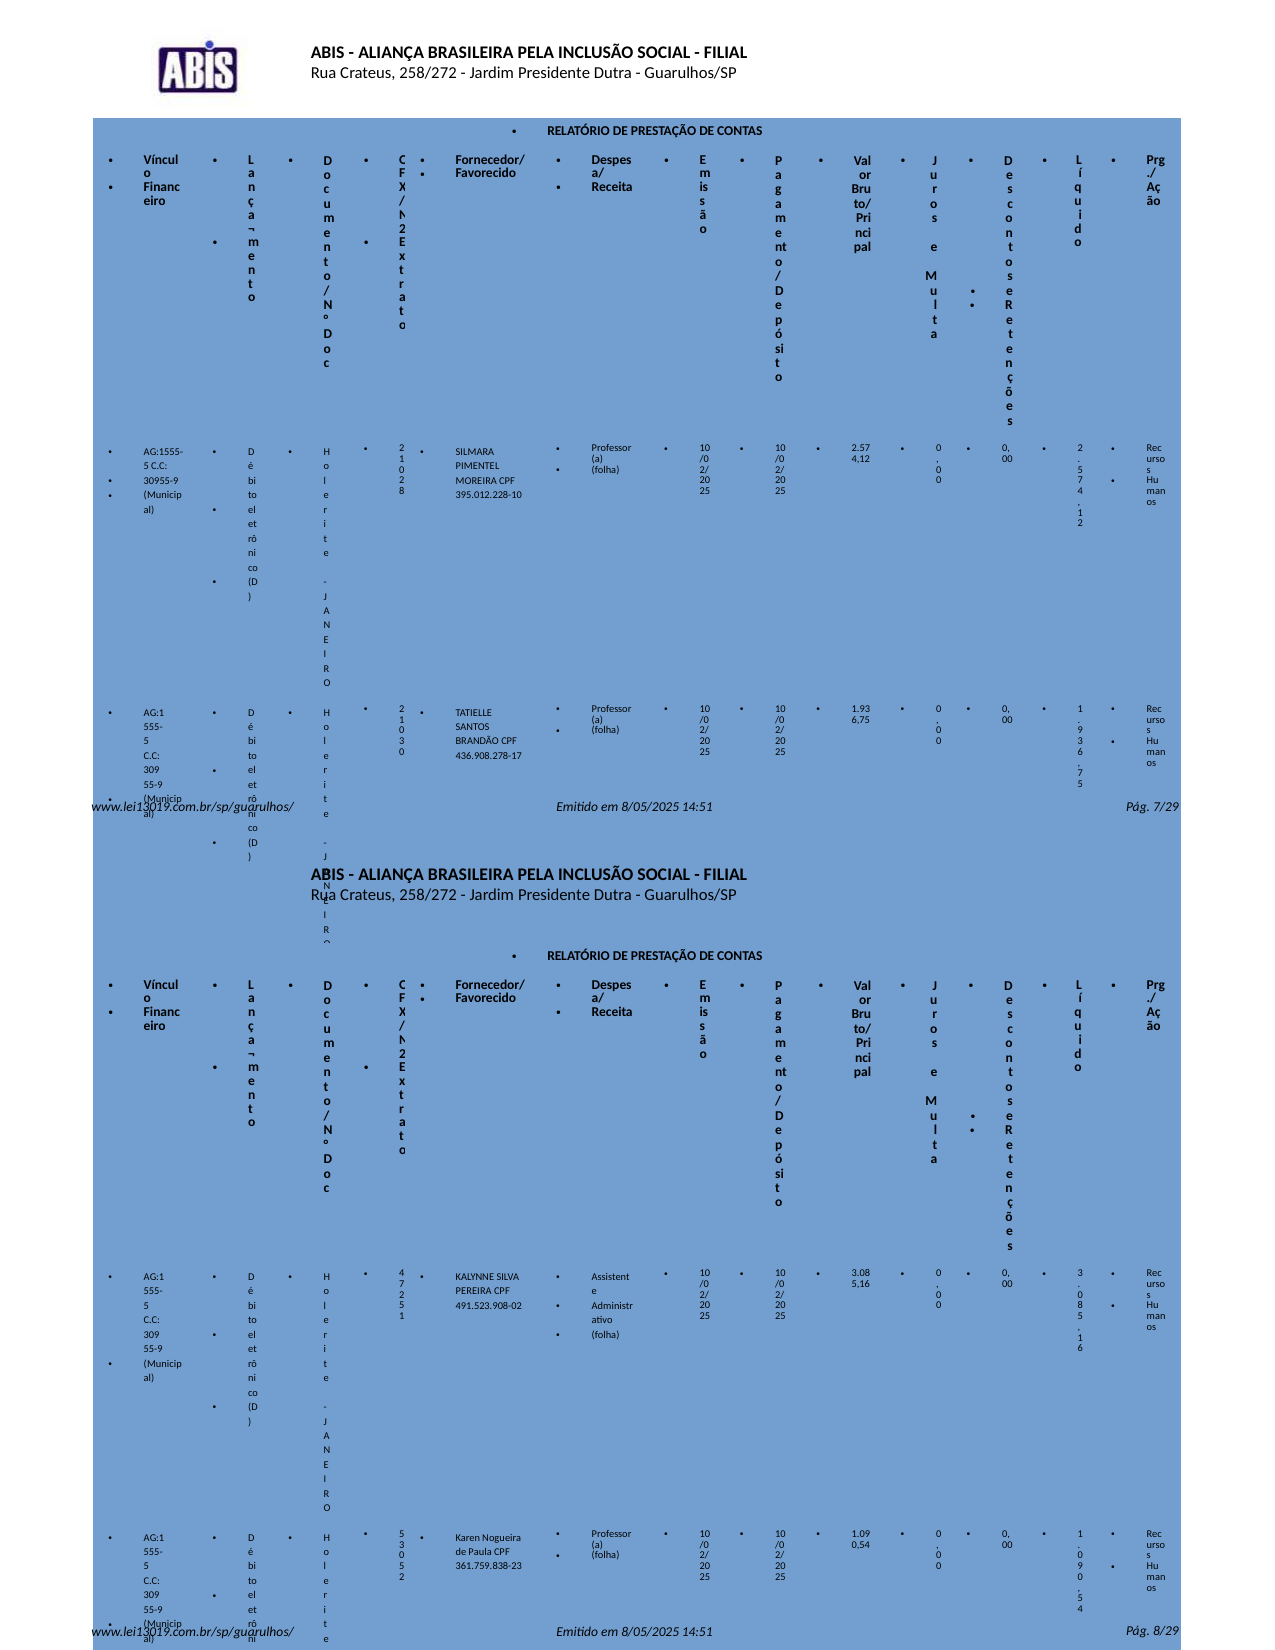

ABIS - ALIANÇA BRASILEIRA PELA INCLUSÃO SOCIAL - FILIAL
Rua Crateus, 258/272 - Jardim Presidente Dutra - Guarulhos/SP
| RELATÓRIO DE PRESTAÇÃO DE CONTAS | | | | | | | | | | | | |
| --- | --- | --- | --- | --- | --- | --- | --- | --- | --- | --- | --- | --- |
| Vínculo Financeiro | Lança¬ mento | Document o / N° Doc | OFX/N2 Extrato | Fornecedor/ Favorecido | Despesa/ Receita | Emissão | Pagamento / Depósito | Valor Bruto/ Principal | Juros e Multa | Descontos e Retenções | Líquido | Prg./Ação |
| AG:1555-5 C.C: 30955-9 (Municipal) | Débito eletrônico (D) | Holerite -JANEIRO | 21028 | SILMARA PIMENTEL MOREIRA CPF 395.012.228-10 | Professor(a) (folha) | 10/02/2025 | 10/02/2025 | 2.574,12 | 0,00 | 0,00 | 2.574,12 | Recursos Humanos |
| AG:1555-5 C.C: 30955-9 (Municipal) | Débito eletrônico (D) | Holerite -JANEIRO | 21030 | TATIELLE SANTOS BRANDÃO CPF 436.908.278-17 | Professor(a) (folha) | 10/02/2025 | 10/02/2025 | 1.936,75 | 0,00 | 0,00 | 1.936,75 | Recursos Humanos |
| AG:1555-5 C.C: 30955-9 (Municipal) | Débito eletrônico (D) | Holerite -JANEIRO | 94095 | ERIKA BASILIO DE PAULA LIMA CPF 400.817.158-46 | Coordenador Pedagógico (folha) | 10/02/2025 | 10/02/2025 | 2.479,00 | 0,00 | 0,00 | 2.479,00 | Recursos Humanos |
| AG:1555-5 C.C: 30955-9 (Municipal) | Débito eletrônico (D) | Holerite -JANEIRO | 98087 | Sabryna de Olieira Freitas CPF 478.282.568-41 | Professor(a) (folha) | 10/02/2025 | 10/02/2025 | 1.167,90 | 0,00 | 0,00 | 1.167,90 | Recursos Humanos |
| AG:1555-5 C.C: 30955-9 (Municipal) | Débito eletrônico (D) | Holerite -JANEIRO | 106499 | GABRIELLE ANDRADE DA SILVA CPF 520.151.218-62 | Professor(a) (folha) | 10/02/2025 | 10/02/2025 | 1.118,58 | 0,00 | 0,00 | 1.118,58 | Recursos Humanos |
| AG:1555-5 C.C: 30955-9 (Municipal) | Débito eletrônico (D) | Holerite -JANEIRO | 108945 | ANA CLAUDIA MORAES FERREIRA CPF 400.104.478-14 | Auxiliar de Limpeza (folha) | 10/02/2025 | 10/02/2025 | 1.153,26 | 0,00 | 0,00 | 1.153,26 | Recursos Humanos |
| AG:1555-5 C.C: 30955-9 (Municipal) | Débito eletrônico (D) | Holerite -JANEIRO | 109987 | ELIZABETH DA COSTA SANTOS CPF 352.883.208-88 | Professor(a) (folha) | 10/02/2025 | 10/02/2025 | 2.574,12 | 0,00 | 0,00 | 2.574,12 | Recursos Humanos |
| AG:1555-5 C.C: 30955-9 (Municipal) | Débito eletrônico (D) | Holerite -JANEIRO | 40510 | BEATRIZ VILCHES DE SANTANA CPF 449.980.758-10 | Professor(a) (folha) | 10/02/2025 | 10/02/2025 | 1.936,75 | 0,00 | 0,00 | 1.936,75 | Recursos Humanos |
| AG:1555-5 C.C: 30955-9 (Municipal) | Débito eletrônico (D) | Holerite -JANEIRO | 35939 | LUANA TEIXEIRA RODRIGUES CPF 510.691.328-45 | Professor(a) (folha) | 10/02/2025 | 10/02/2025 | 2.574,12 | 0,00 | 0,00 | 2.574,12 | Recursos Humanos |
| AG:1555-5 C.C: 30955-9 (Municipal) | Débito eletrônico (D) | Holerite -JANEIRO | 59368 | Karoline Silva Cavalcante CPF 403.324.888-96 | Professor(a) (folha) | 10/02/2025 | 10/02/2025 | 2.574,12 | 0,00 | 0,00 | 2.574,12 | Recursos Humanos |
| AG:1555-5 C.C: 30955-9 (Municipal) | Débito eletrônico (D) | Holerite -JANEIRO | 42769 | Caroline Soraia Kui Zanon CPF 418.971.218-30 | Diretor (a) (folha) | 10/02/2025 | 10/02/2025 | 3.642,31 | 0,00 | 0,00 | 3.642,31 | Recursos Humanos |
www.lei13019.com.br/sp/guarulhos/
Emitido em 8/05/2025 14:51
Pág. 7/29
ABIS - ALIANÇA BRASILEIRA PELA INCLUSÃO SOCIAL - FILIAL
Rua Crateus, 258/272 - Jardim Presidente Dutra - Guarulhos/SP
| RELATÓRIO DE PRESTAÇÃO DE CONTAS | | | | | | | | | | | | |
| --- | --- | --- | --- | --- | --- | --- | --- | --- | --- | --- | --- | --- |
| Vínculo Financeiro | Lança¬ mento | Document o / N° Doc | OFX/N2 Extrato | Fornecedor/ Favorecido | Despesa/ Receita | Emissão | Pagamento / Depósito | Valor Bruto/ Principal | Juros e Multa | Descontos e Retenções | Líquido | Prg./Ação |
| AG:1555-5 C.C: 30955-9 (Municipal) | Débito eletrônico (D) | Holerite -JANEIRO | 47251 | KALYNNE SILVA PEREIRA CPF 491.523.908-02 | Assistente Administrativo (folha) | 10/02/2025 | 10/02/2025 | 3.085,16 | 0,00 | 0,00 | 3.085,16 | Recursos Humanos |
| AG:1555-5 C.C: 30955-9 (Municipal) | Débito eletrônico (D) | Holerite -JANEIRO | 53052 | Karen Nogueira de Paula CPF 361.759.838-23 | Professor(a) (folha) | 10/02/2025 | 10/02/2025 | 1.090,54 | 0,00 | 0,00 | 1.090,54 | Recursos Humanos |
| AG:1555-5 C.C: 30955-9 (Municipal) | Débito eletrônico (D) | Holerite -JANEIRO | 53107 | PAULA MENEZES AQUINO CPF 457.113.778-84 | Professor(a) (folha) | 10/02/2025 | 10/02/2025 | 2.546,08 | 0,00 | 0,00 | 2.546,08 | Recursos Humanos |
| AG:1555-5 C.C: 30955-9 (Municipal) | Débito eletrônico (D) | Holerite -JANEIRO | 53565 | Aline Gabrielle dos Santos CPF 473.591.328-94 | Professor(a) (folha) | 10/02/2025 | 10/02/2025 | 1.090,54 | 0,00 | 0,00 | 1.090,54 | Recursos Humanos |
| AG:1555-5 C.C: 30955-9 (Municipal) | Débito eletrônico (D) | Holerite -JANEIRO | 53762 | Anastacia Luciana Pereira Silva CPF 276.086.878-86 | Auxiliar de Limpeza (folha) | 10/02/2025 | 10/02/2025 | 1.132,26 | 0,00 | 0,00 | 1.132,26 | Recursos Humanos |
| AG:1555-5 C.C: 30955-9 (Municipal) | Débito eletrônico (D) | Holerite -JANEIRO | 54205 | PRISCILA FREITAS GONÇALVES DE OLIVEIRA CPF 336.729.308-30 | Professor(a) (folha) | 10/02/2025 | 10/02/2025 | 1.964,79 | 0,00 | 0,00 | 1.964,79 | Recursos Humanos |
| AG:1555-5 C.C: 30955-9 (Municipal) | Débito eletrônico (D) | Holerite -JANEIRO | 35794 | Raimunda Ferreira Santos CPF 185.878.588-07 | Professor(a) (folha) | 10/02/2025 | 10/02/2025 | 2.014,14 | 0,00 | 0,00 | 2.014,14 | Recursos Humanos |
| AG:1555-5 C.C: 30955-9 (Municipal) | Débito eletrônico (D) | Holerite -JANEIRO | 35987 | Francisca Adilia Viana Lopes CPF 674.280.964-72 | Cozinheiro(a) (folha) | 10/02/2025 | 10/02/2025 | 1.305,36 | 0,00 | 0,00 | 1.305,36 | Recursos Humanos |
| AG:1555-5 C.C: 30955-9 (Municipal) | Débito eletrônico (D) | Holerite -JANEIRO | 41254 | Clicia Ferreira Santos CPF 457.415.948-08 | Agente Escolar (folha) | 10/02/2025 | 10/02/2025 | 1.354,97 | 0,00 | 0,00 | 1.354,97 | Recursos Humanos |
| AG:1555-5 C.C: 30955-9 (Municipal) | Débito eletrônico (D) | Holerite -JANEIRO | 44590 | ADRIANA BISETTO TEIXEIRA CPF 368.008.268-12 | Professor(a) (folha) | 10/02/2025 | 10/02/2025 | 2.014,14 | 0,00 | 0,00 | 2.014,14 | Recursos Humanos |
| AG:1555-5 C.C: 30955-9 (Municipal) | Débito eletrônico (D) | Holerite -JANEIRO | 472056 | AMANDA BELO DA SILVA CPF 415.808.158-04 | Professor(a) (folha) | 10/02/2025 | 10/02/2025 | 1.118,58 | 0,00 | 0,00 | 1.118,58 | Recursos Humanos |
Pág. 8/29
www.lei13019.com.br/sp/guarulhos/
Emitido em 8/05/2025 14:51